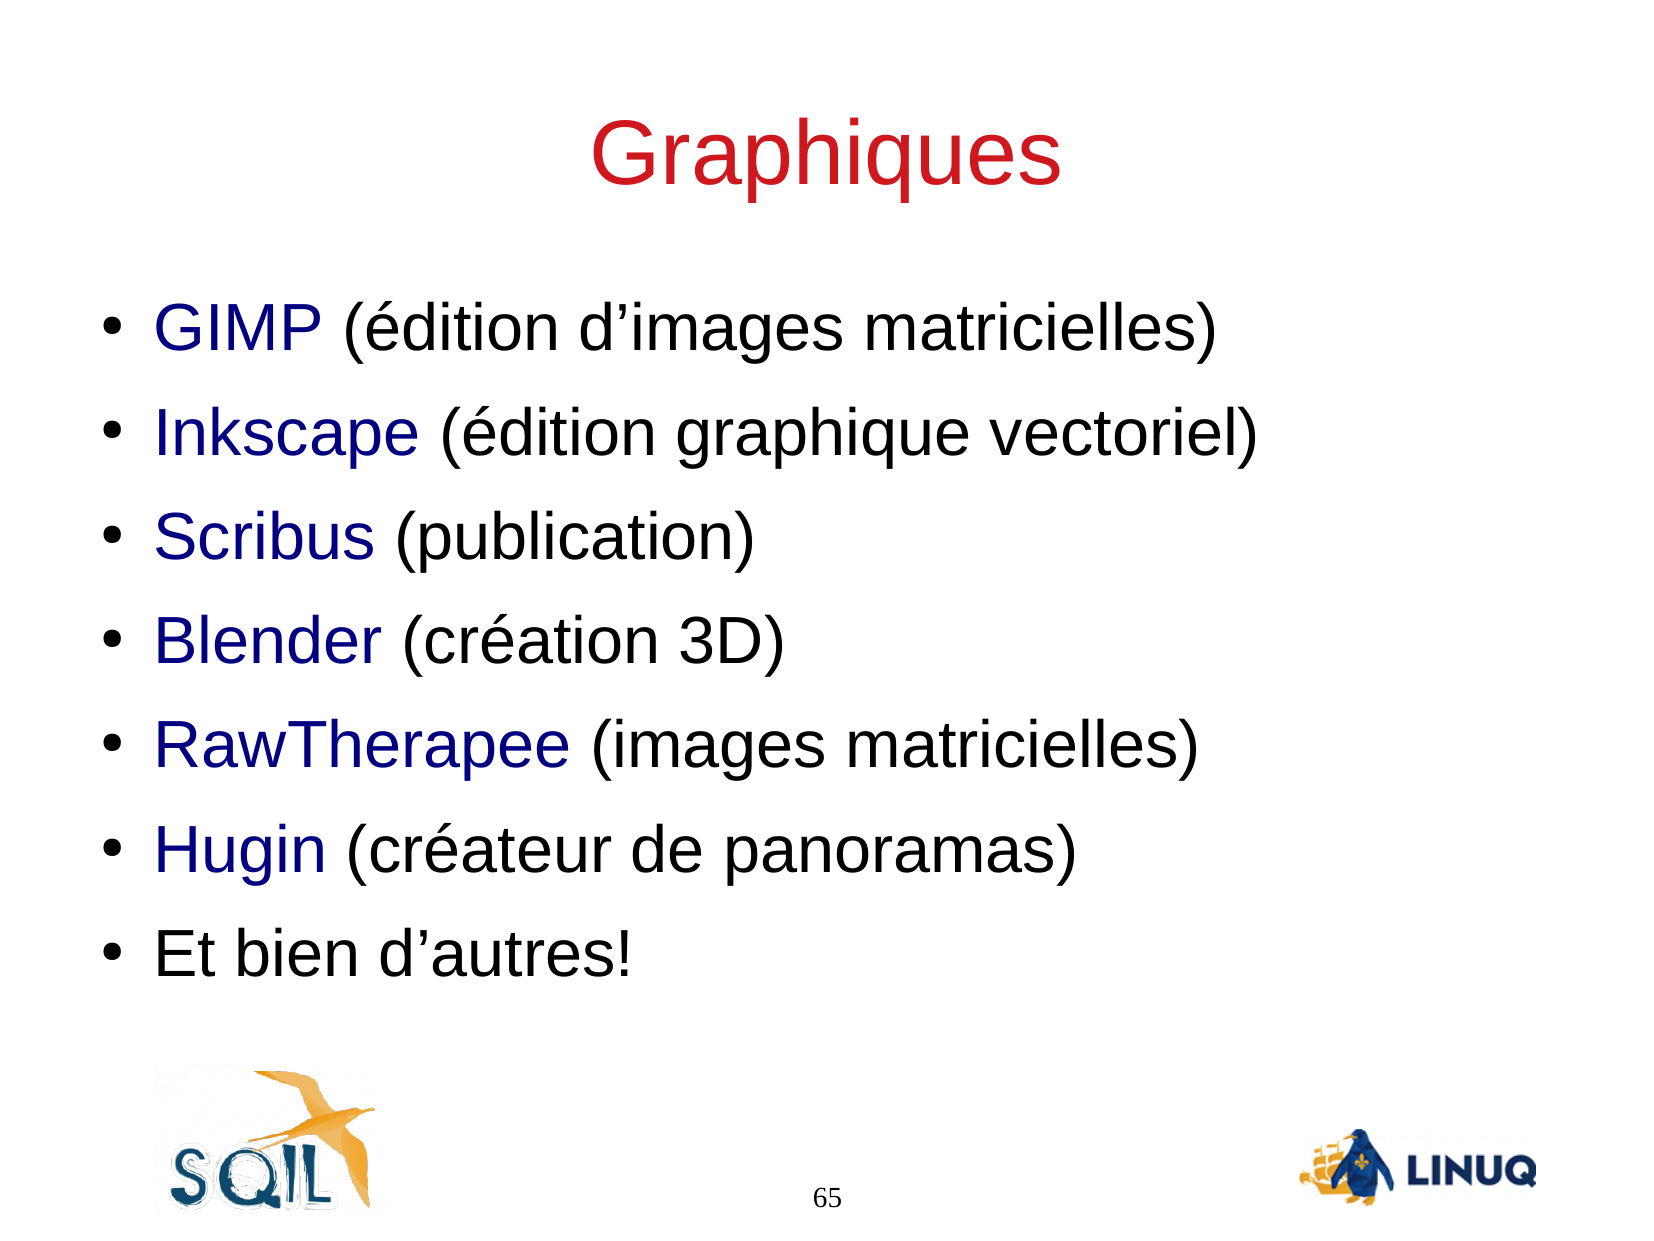

# Graphiques
GIMP (édition d’images matricielles)
Inkscape (édition graphique vectoriel)
Scribus (publication)
Blender (création 3D)
RawTherapee (images matricielles)
Hugin (créateur de panoramas)
Et bien d’autres!